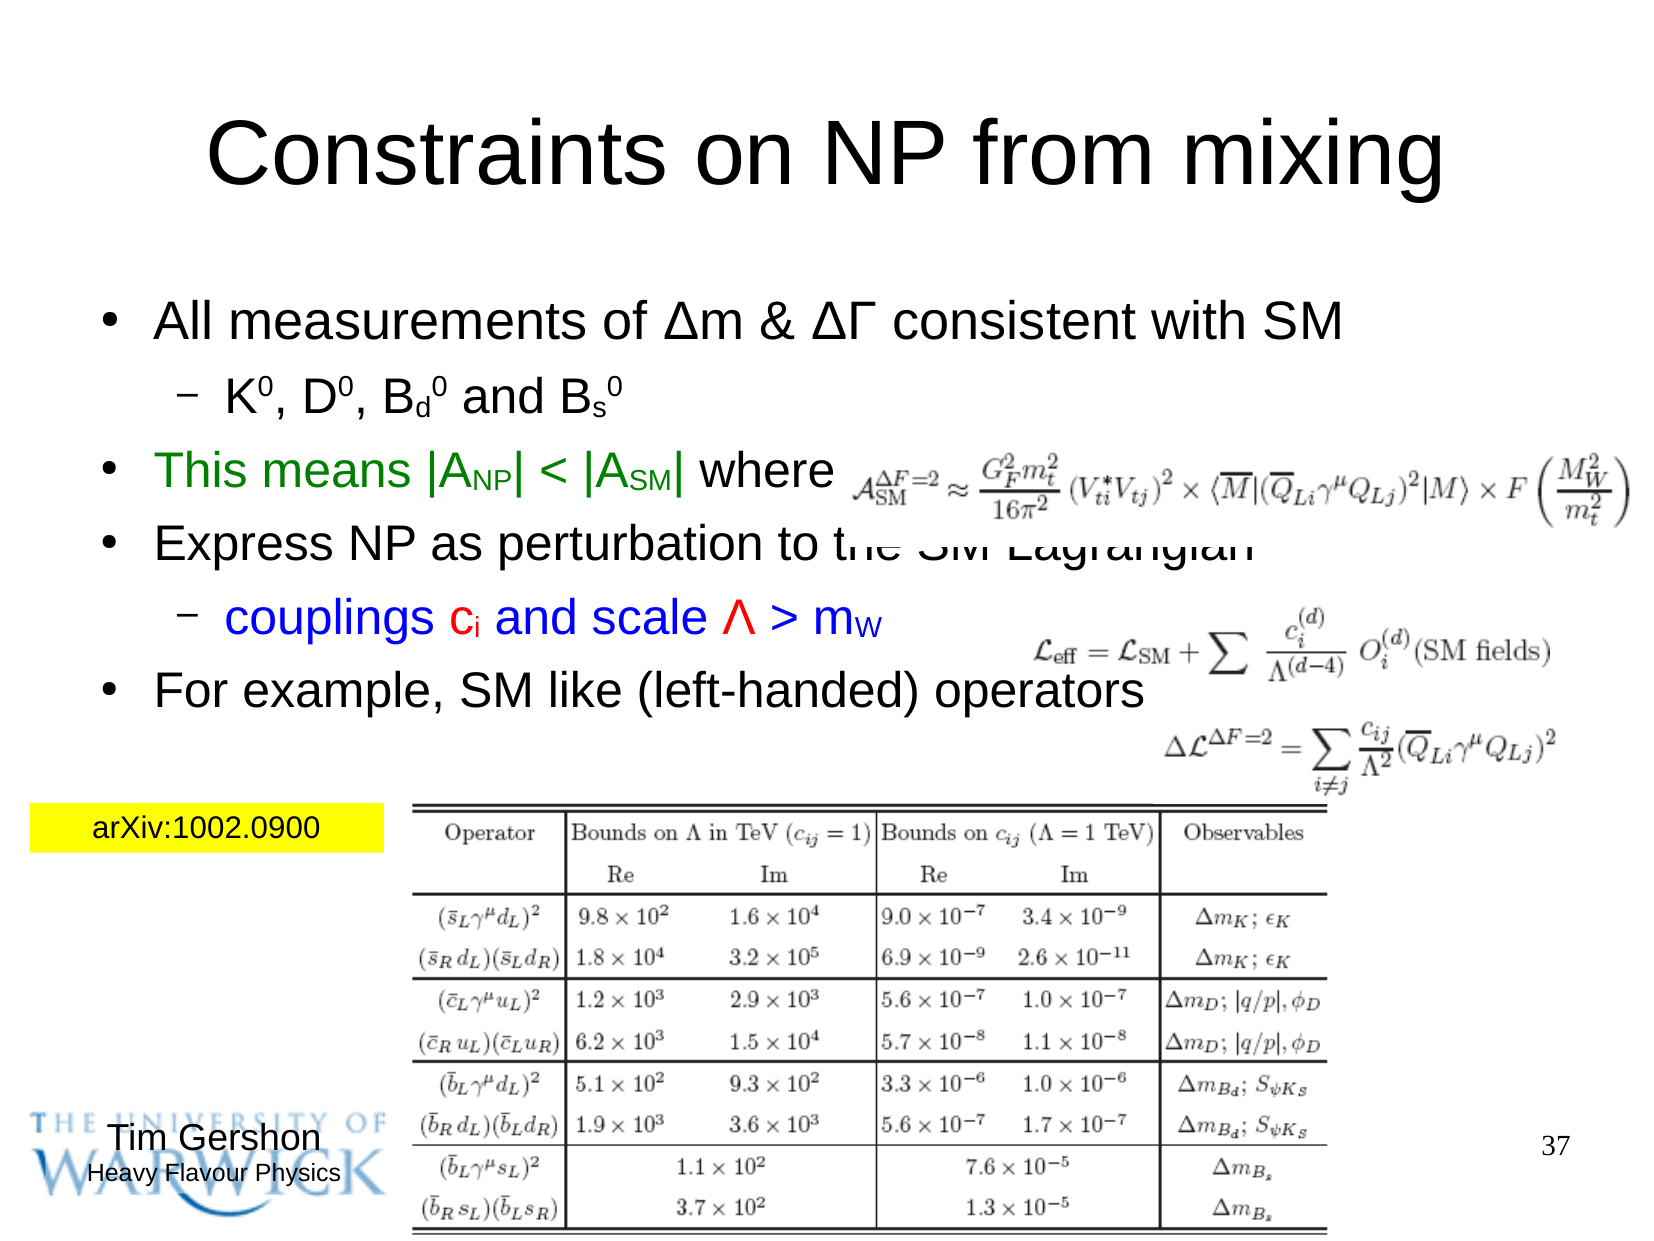

# Constraints on NP from mixing
All measurements of Δm & ΔΓ consistent with SM
K0, D0, Bd0 and Bs0
This means |ANP| < |ASM| where
Express NP as perturbation to the SM Lagrangian
couplings ci and scale Λ > mW
For example, SM like (left-handed) operators
arXiv:1002.0900
Tim Gershon
Heavy Flavour Physics
37